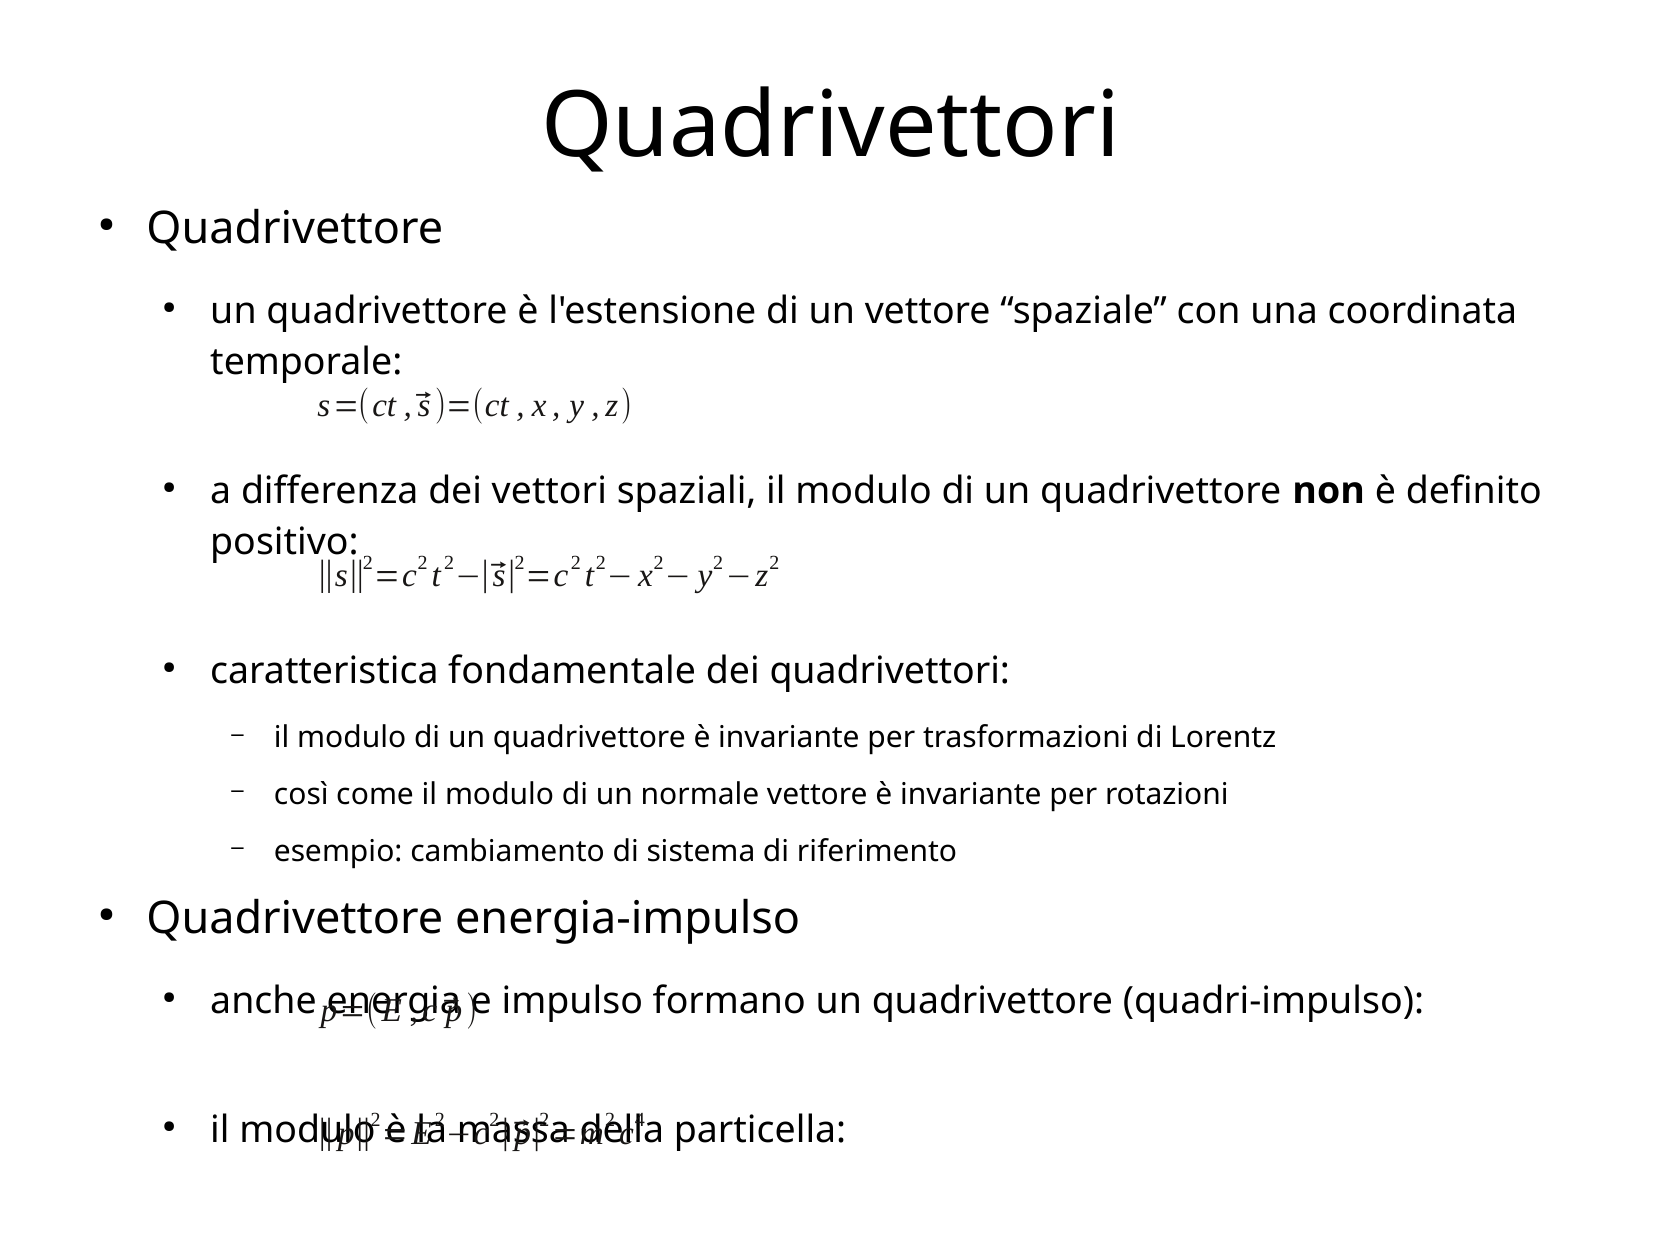

# Quadrivettori
Quadrivettore
un quadrivettore è l'estensione di un vettore “spaziale” con una coordinata temporale:
a differenza dei vettori spaziali, il modulo di un quadrivettore non è definito positivo:
caratteristica fondamentale dei quadrivettori:
il modulo di un quadrivettore è invariante per trasformazioni di Lorentz
così come il modulo di un normale vettore è invariante per rotazioni
esempio: cambiamento di sistema di riferimento
Quadrivettore energia-impulso
anche energia e impulso formano un quadrivettore (quadri-impulso):
il modulo è la massa della particella: